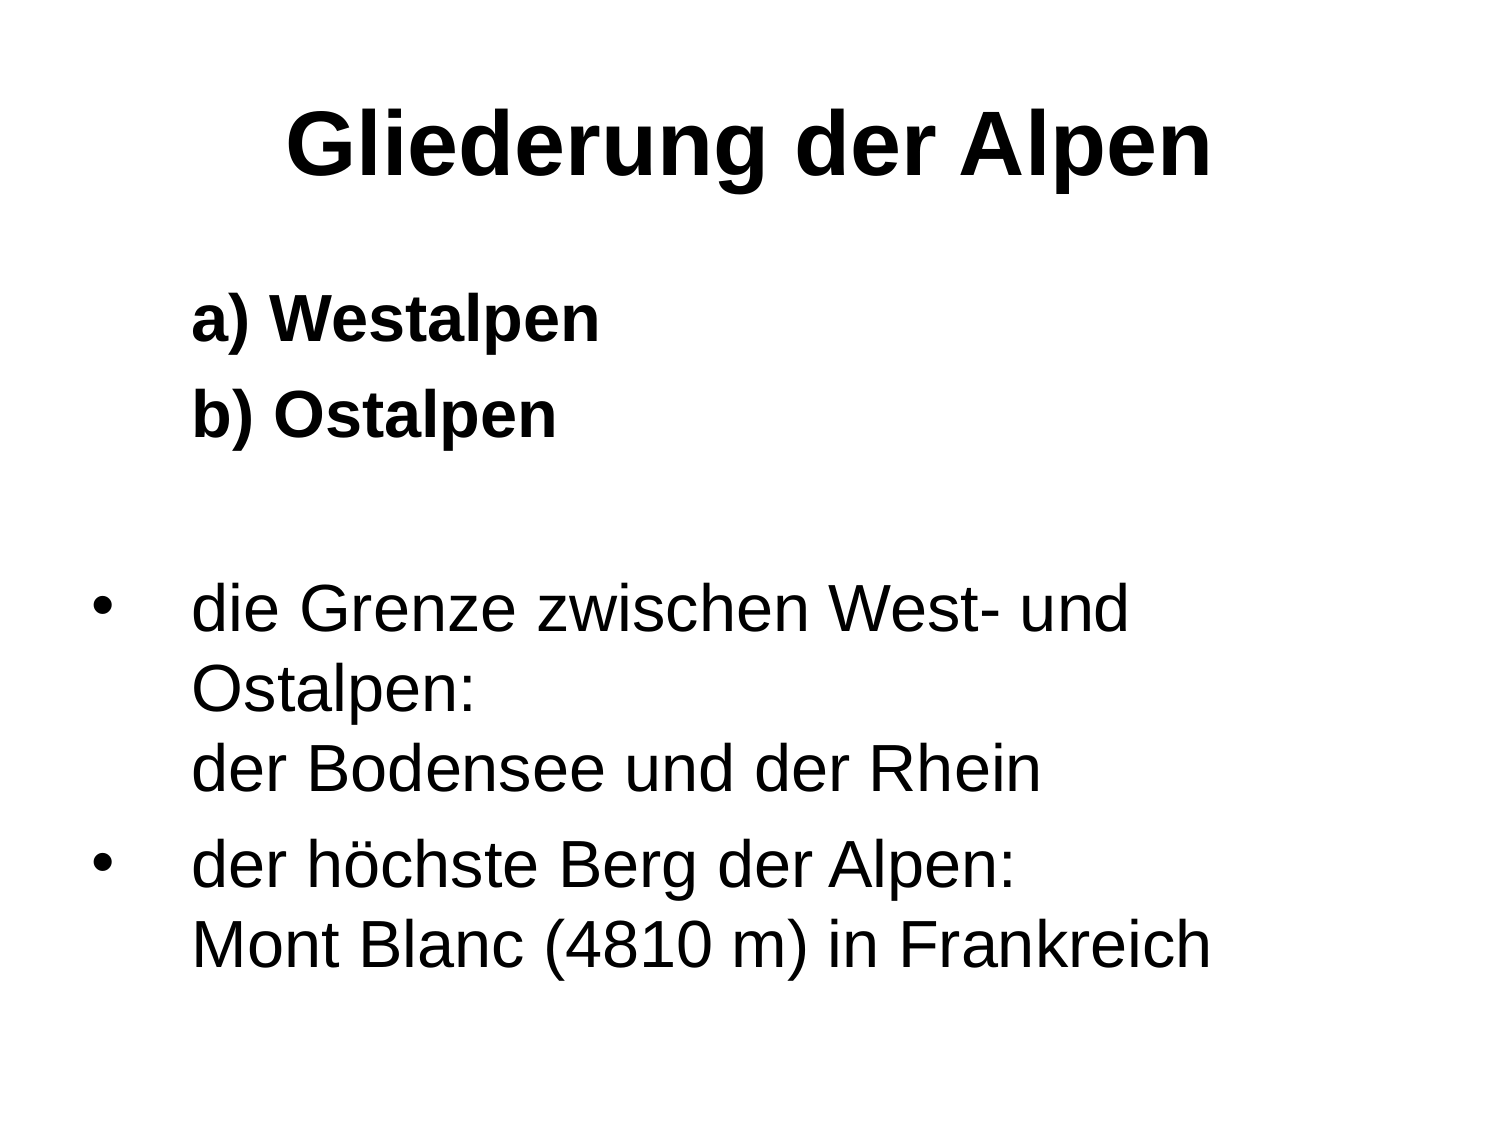

# Gliederung der Alpen
	a) Westalpen
	b) Ostalpen
die Grenze zwischen West- und Ostalpen:
der Bodensee und der Rhein
der höchste Berg der Alpen:
Mont Blanc (4810 m) in Frankreich